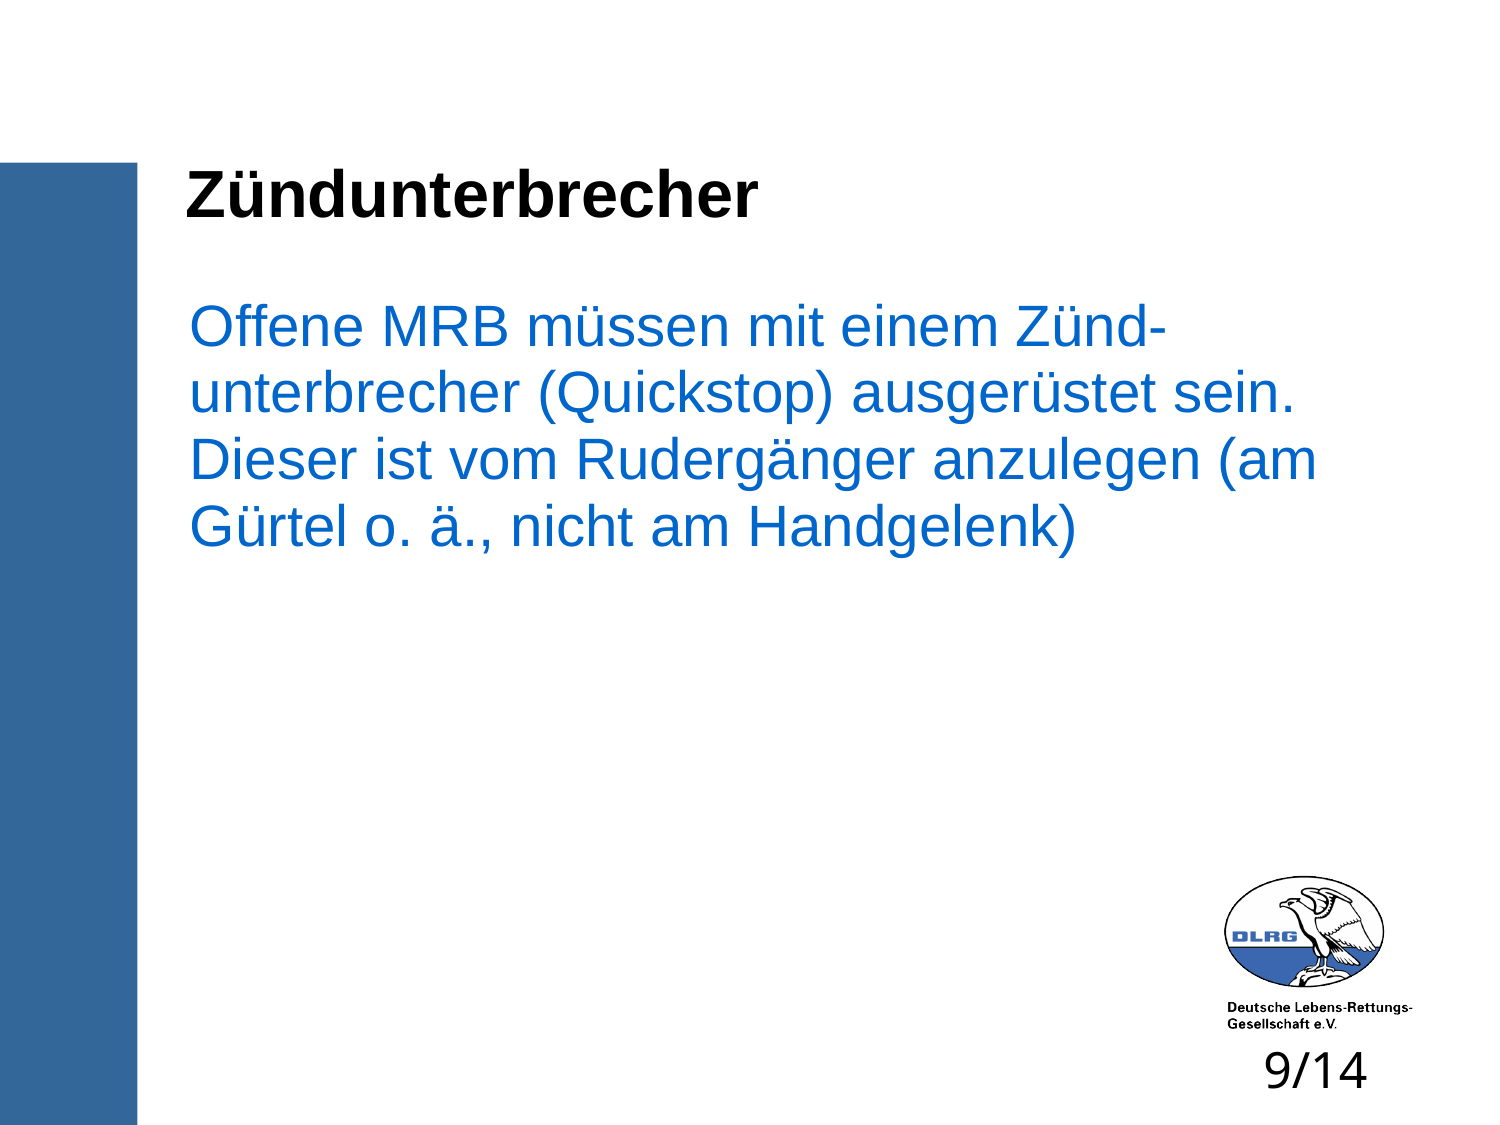

# Zündunterbrecher
Offene MRB müssen mit einem Zünd-unterbrecher (Quickstop) ausgerüstet sein. Dieser ist vom Rudergänger anzulegen (am Gürtel o. ä., nicht am Handgelenk)